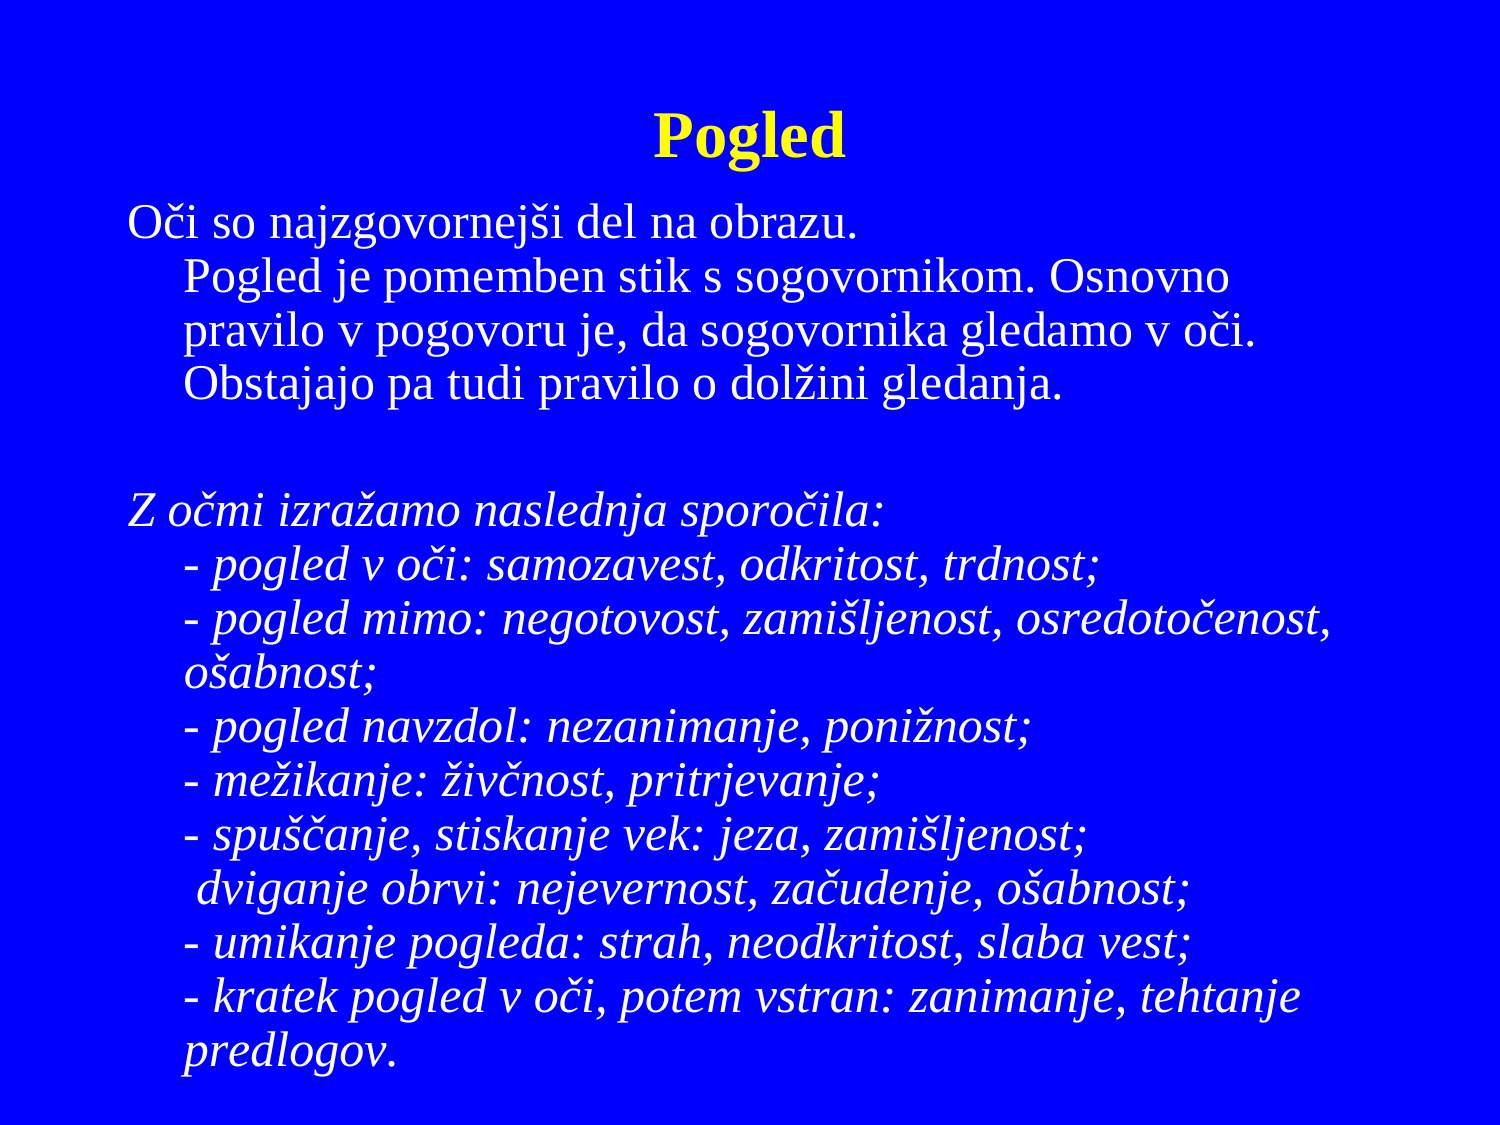

# Pogled
Oči so najzgovornejši del na obrazu.
Pogled je pomemben stik s sogovornikom. Osnovno pravilo v pogovoru je, da sogovornika gledamo v oči.
Obstajajo pa tudi pravilo o dolžini gledanja.
Z očmi izražamo naslednja sporočila:
- pogled v oči: samozavest, odkritost, trdnost;
- pogled mimo: negotovost, zamišljenost, osredotočenost, ošabnost;
- pogled navzdol: nezanimanje, ponižnost;
- mežikanje: živčnost, pritrjevanje;
- spuščanje, stiskanje vek: jeza, zamišljenost;
 dviganje obrvi: nejevernost, začudenje, ošabnost;
- umikanje pogleda: strah, neodkritost, slaba vest;
- kratek pogled v oči, potem vstran: zanimanje, tehtanje predlogov.